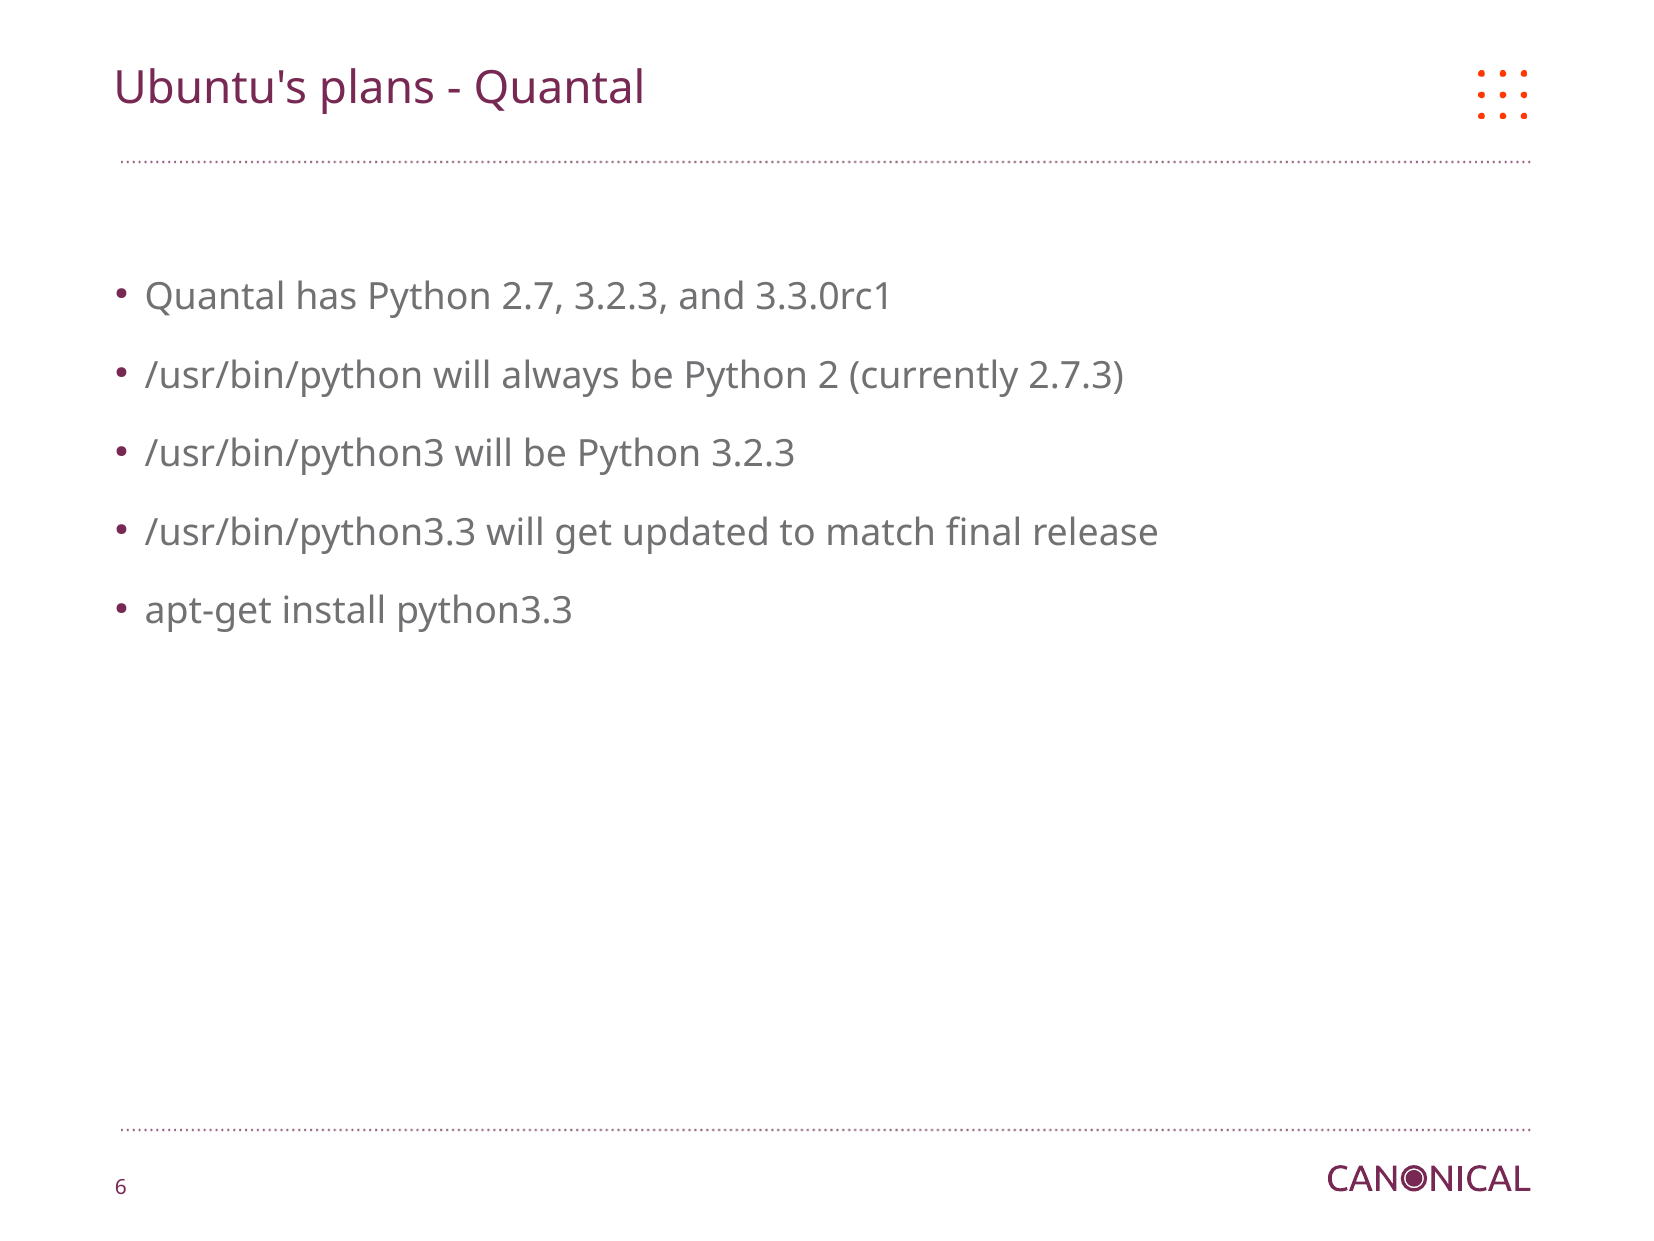

# Ubuntu's plans - Quantal
Quantal has Python 2.7, 3.2.3, and 3.3.0rc1
/usr/bin/python will always be Python 2 (currently 2.7.3)
/usr/bin/python3 will be Python 3.2.3
/usr/bin/python3.3 will get updated to match final release
apt-get install python3.3